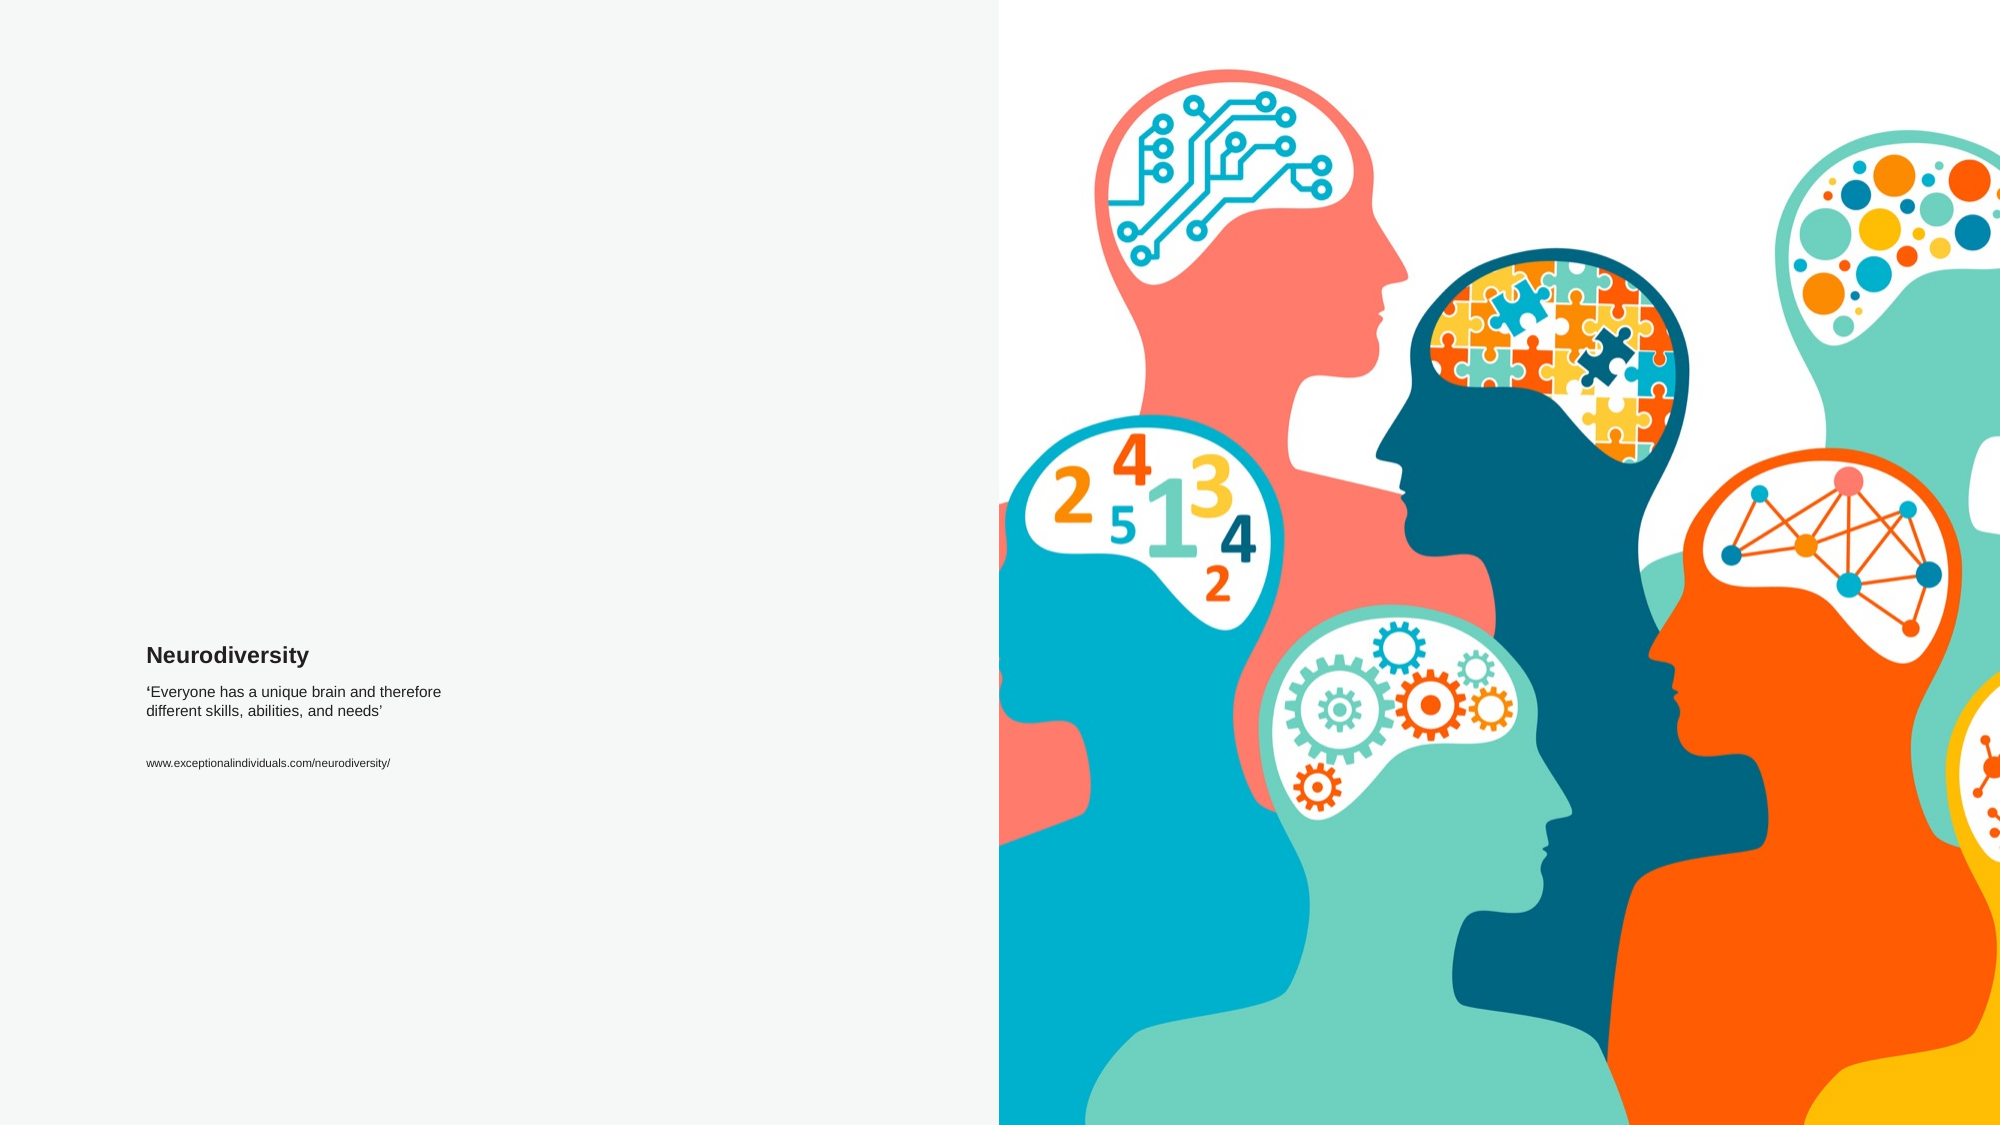

# Neurodiversity ‘Everyone has a unique brain and therefore different skills, abilities, and needs’
www.exceptionalindividuals.com/neurodiversity/